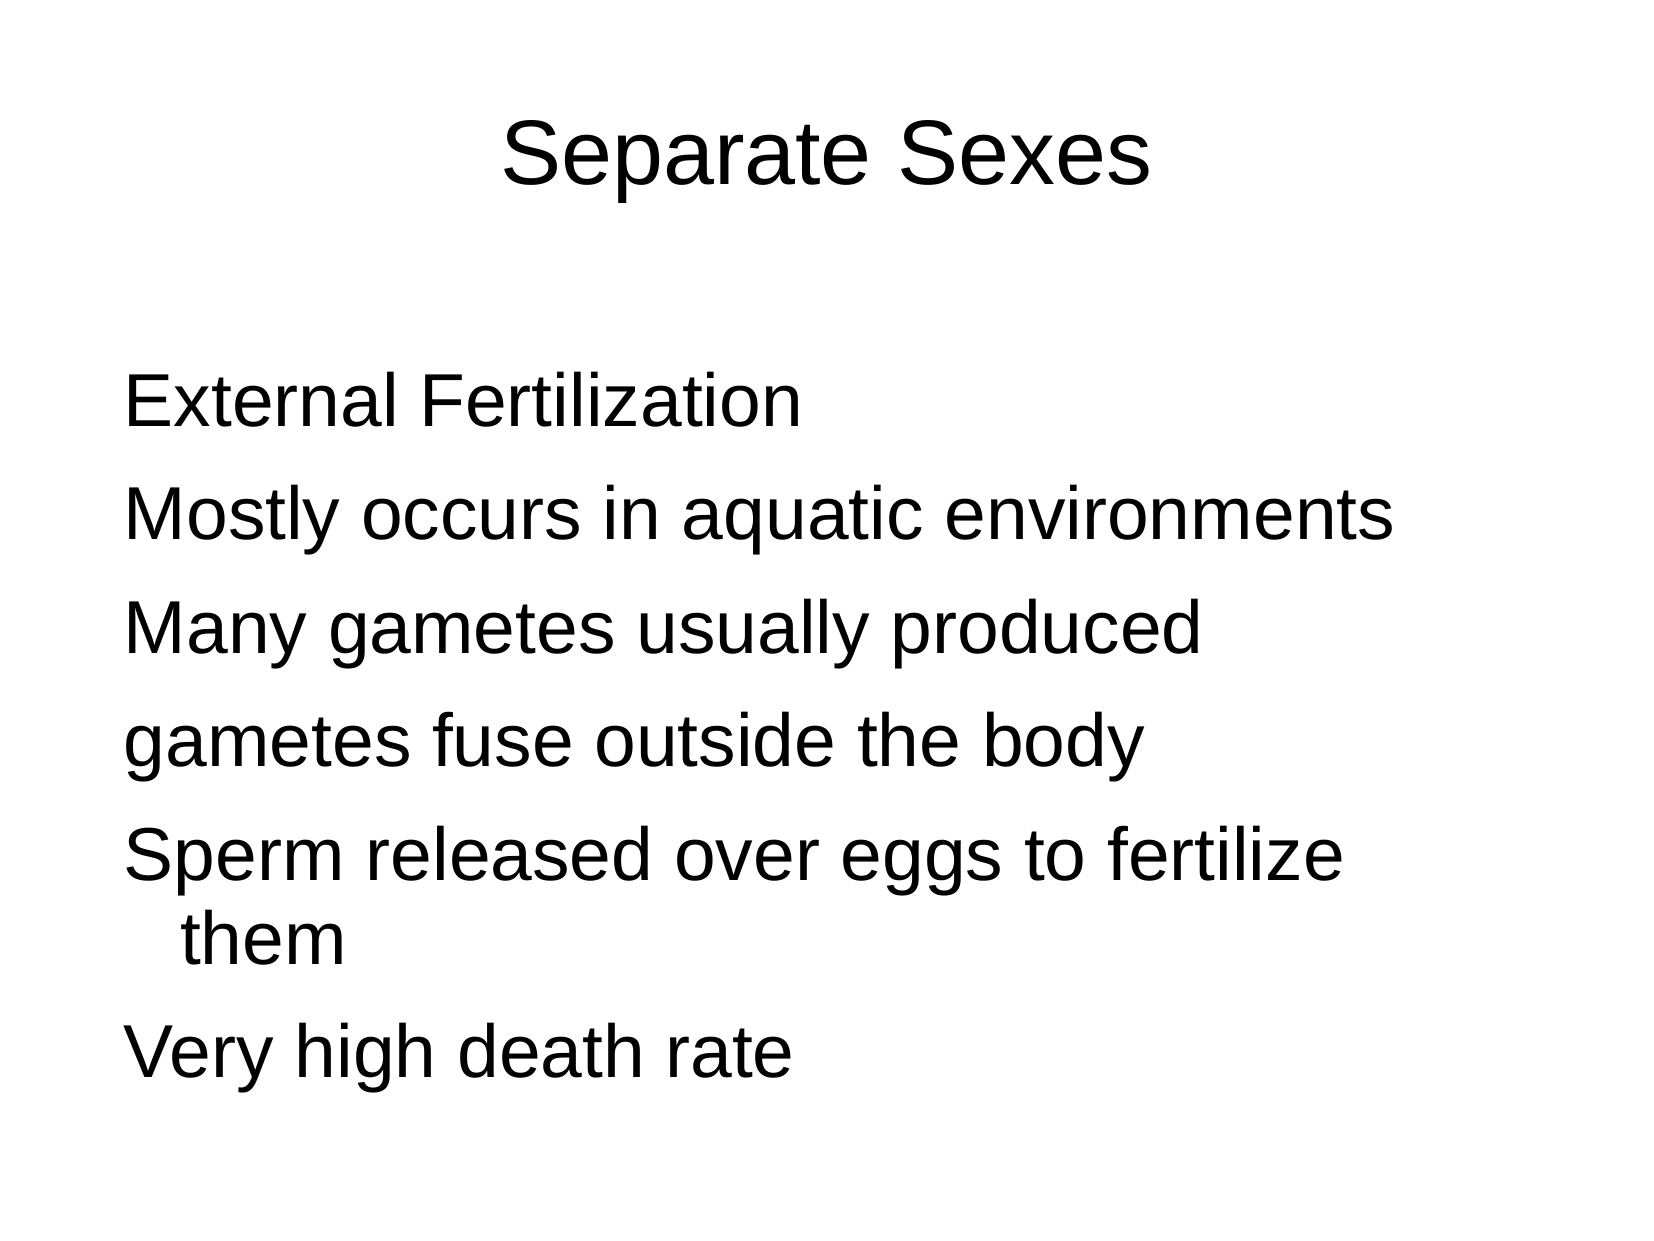

# Separate Sexes
External Fertilization
Mostly occurs in aquatic environments
Many gametes usually produced
gametes fuse outside the body
Sperm released over eggs to fertilize them
Very high death rate